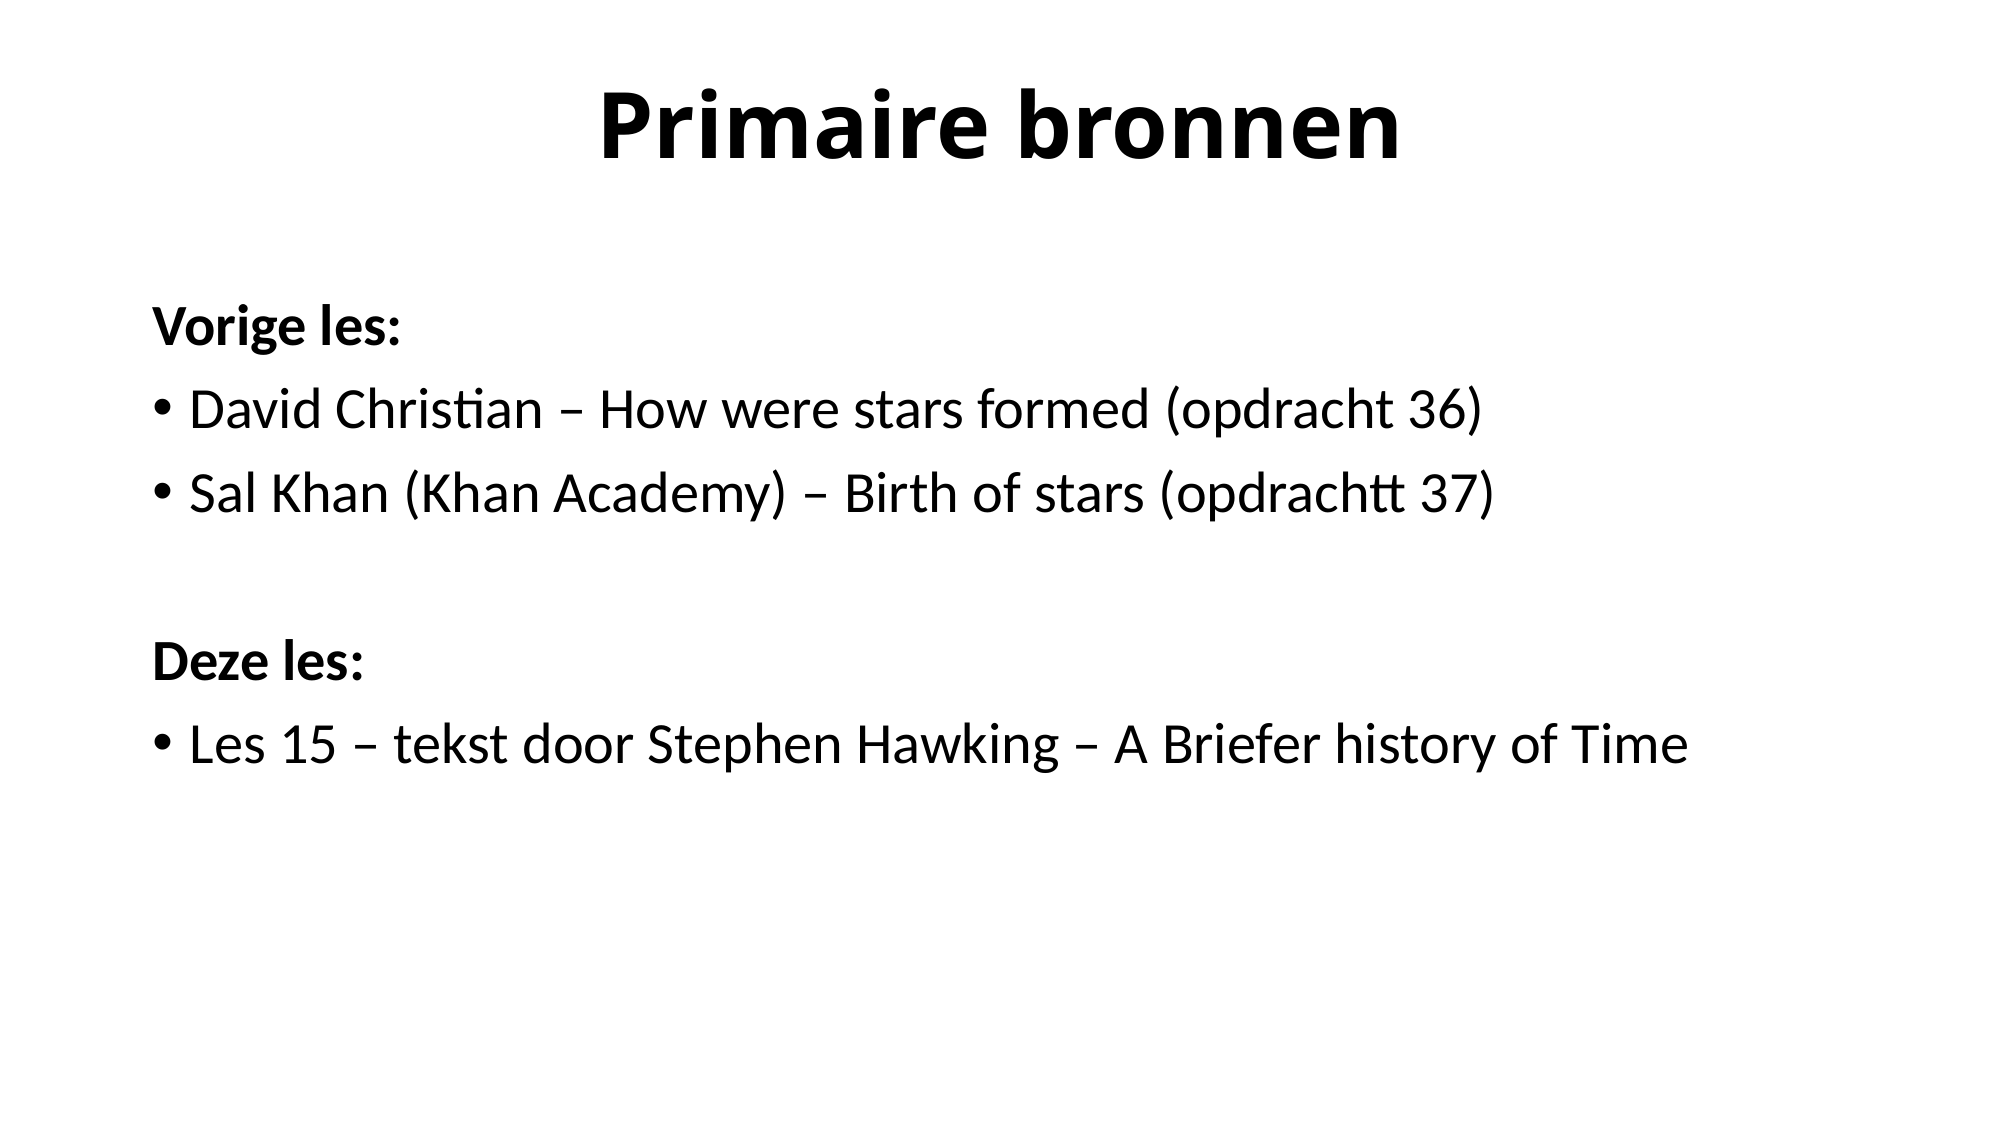

# Primaire bronnen
Vorige les:
David Christian – How were stars formed (opdracht 36)
Sal Khan (Khan Academy) – Birth of stars (opdrachtt 37)
Deze les:
Les 15 – tekst door Stephen Hawking – A Briefer history of Time